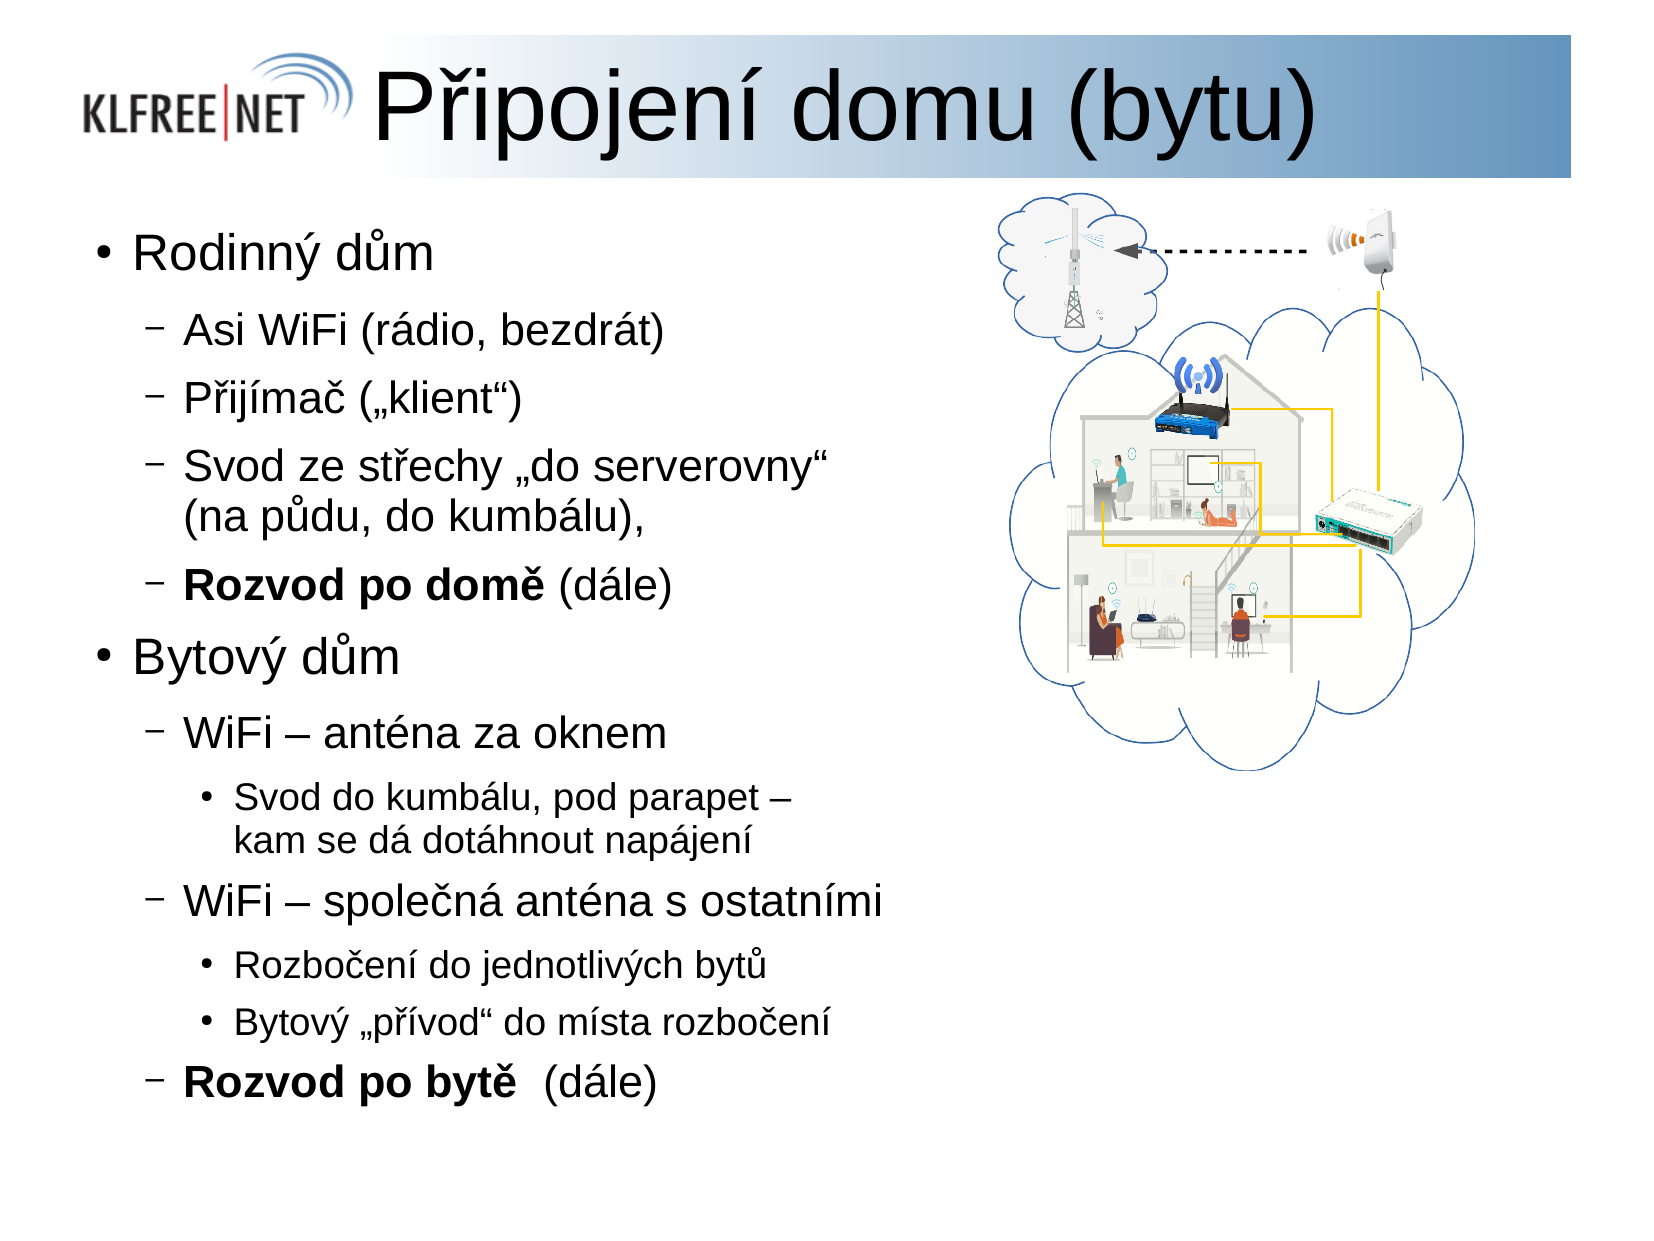

# Připojení domu (bytu)
Rodinný dům
Asi WiFi (rádio, bezdrát)
Přijímač („klient“)
Svod ze střechy „do serverovny“
(na půdu, do kumbálu),
Rozvod po domě (dále)
Bytový dům
WiFi – anténa za oknem
Svod do kumbálu, pod parapet –
kam se dá dotáhnout napájení
WiFi – společná anténa s ostatními
Rozbočení do jednotlivých bytů
Bytový „přívod“ do místa rozbočení
Rozvod po bytě (dále)